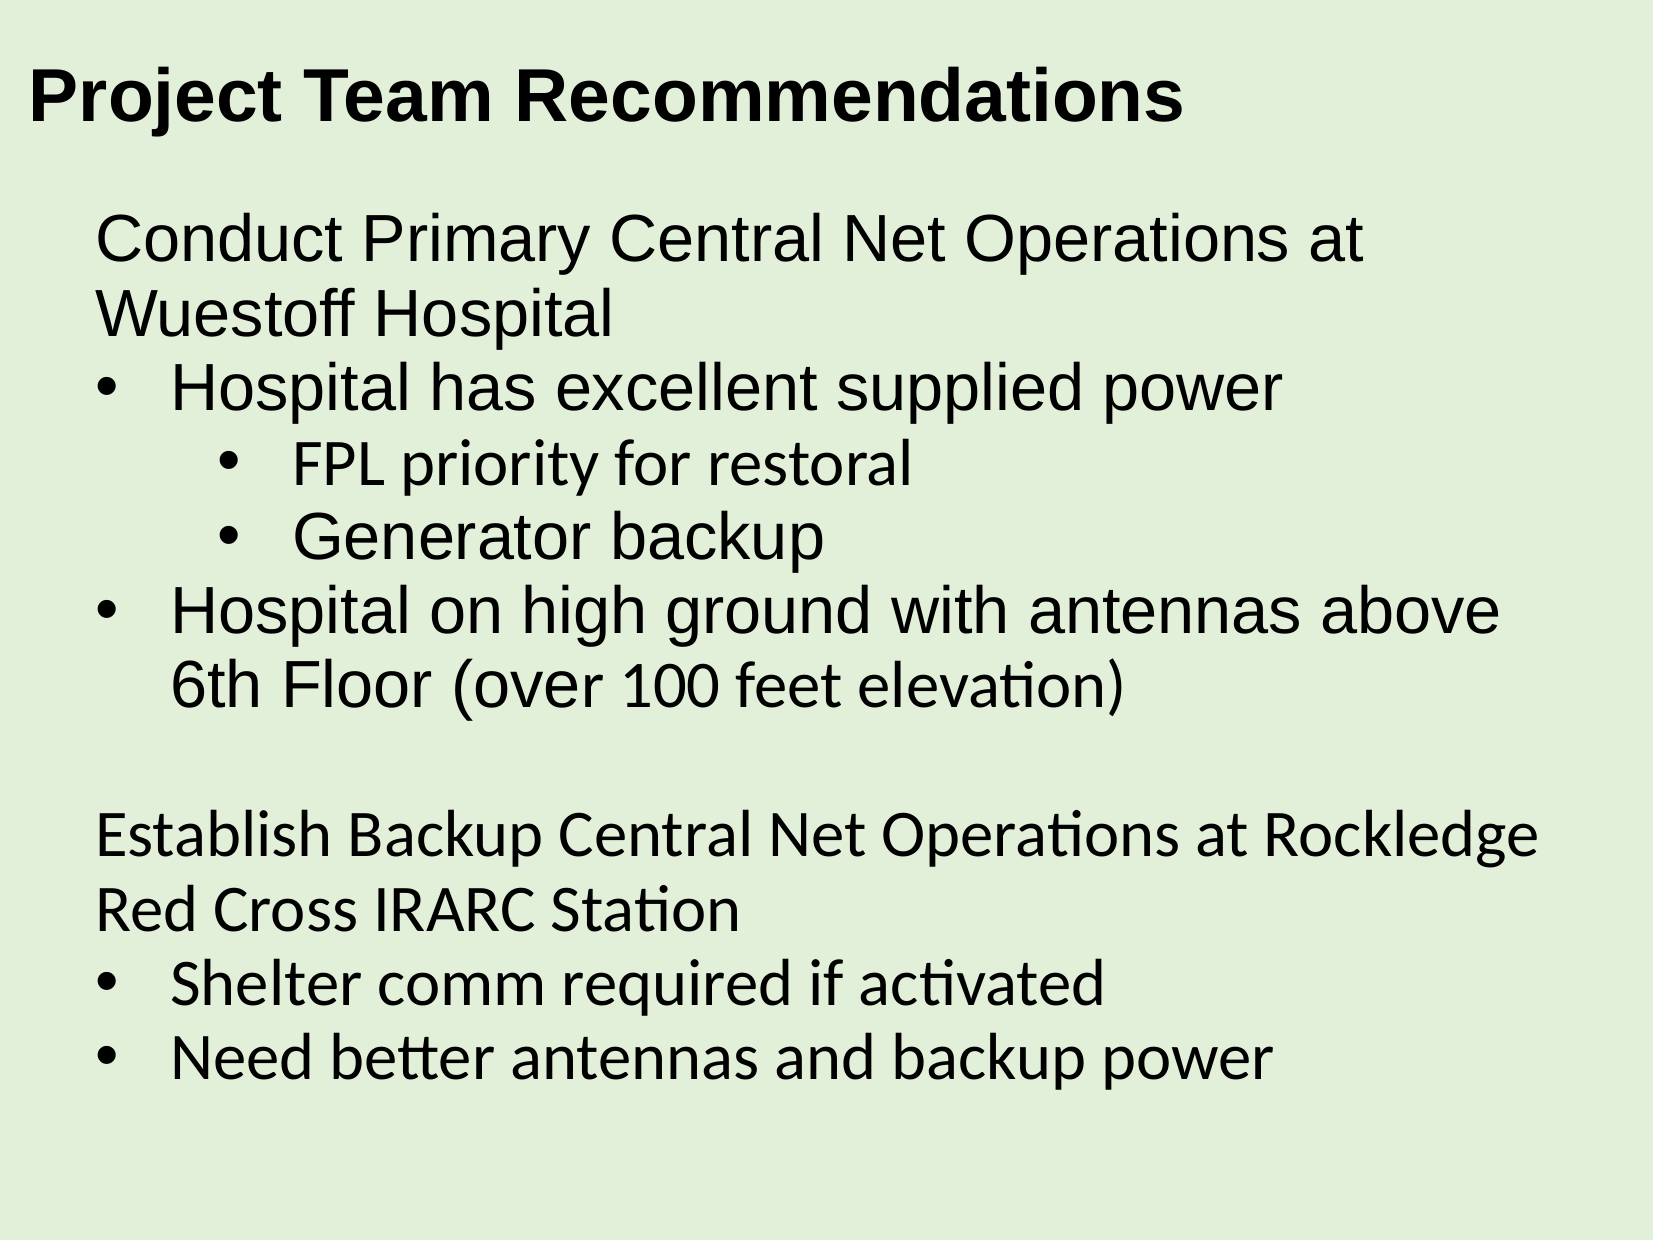

# Project Team Recommendations
Conduct Primary Central Net Operations at Wuestoff Hospital
Hospital has excellent supplied power
FPL priority for restoral
Generator backup
Hospital on high ground with antennas above 6th Floor (over 100 feet elevation)
Establish Backup Central Net Operations at Rockledge Red Cross IRARC Station
Shelter comm required if activated
Need better antennas and backup power